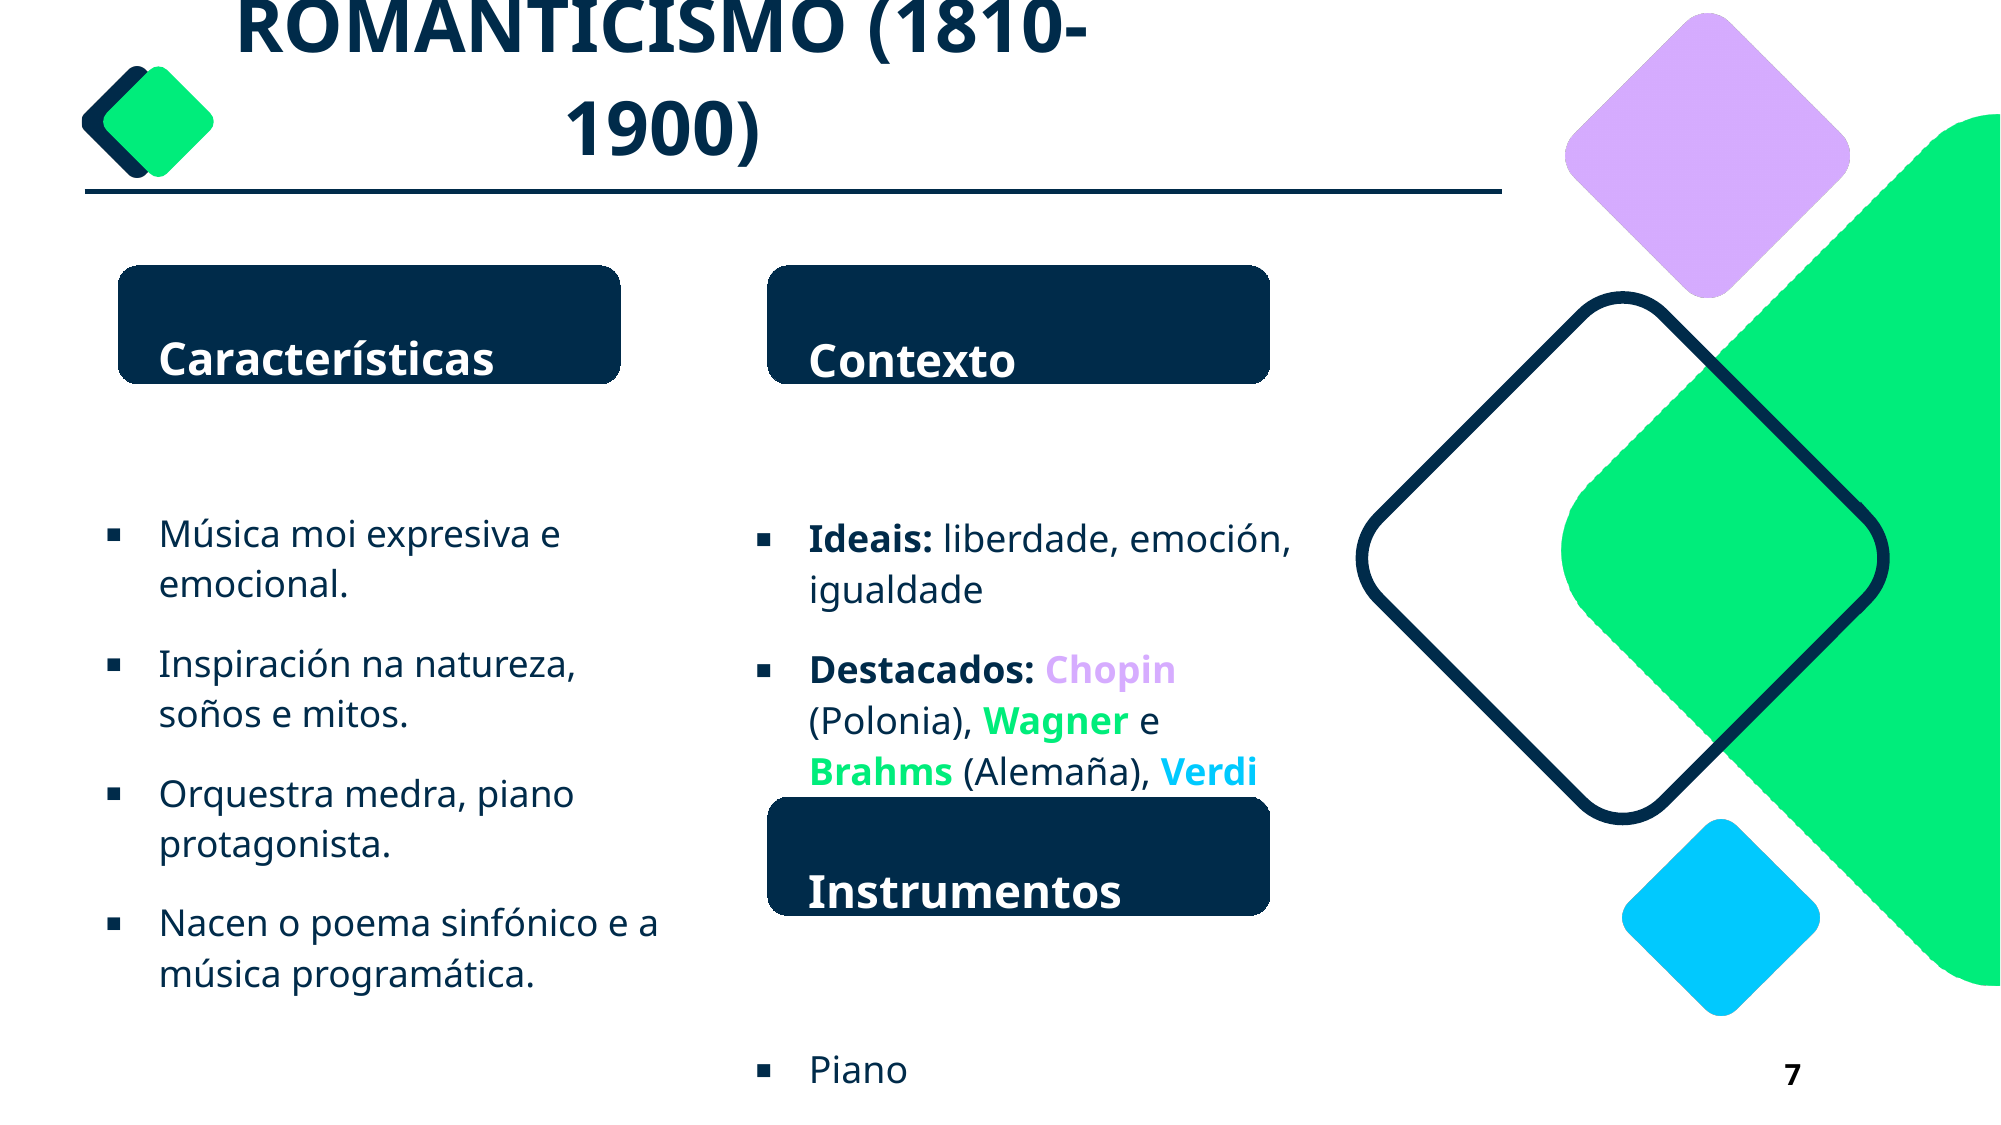

# ROMANTICISMO (1810-1900)
Características
Música moi expresiva e emocional.
Inspiración na natureza, soños e mitos.
Orquestra medra, piano protagonista.
Nacen o poema sinfónico e a música programática.
Contexto
Ideais: liberdade, emoción, igualdade
Destacados: Chopin (Polonia), Wagner e Brahms (Alemaña), Verdi (Italia), Liszt (Hungría).
Instrumentos
Piano